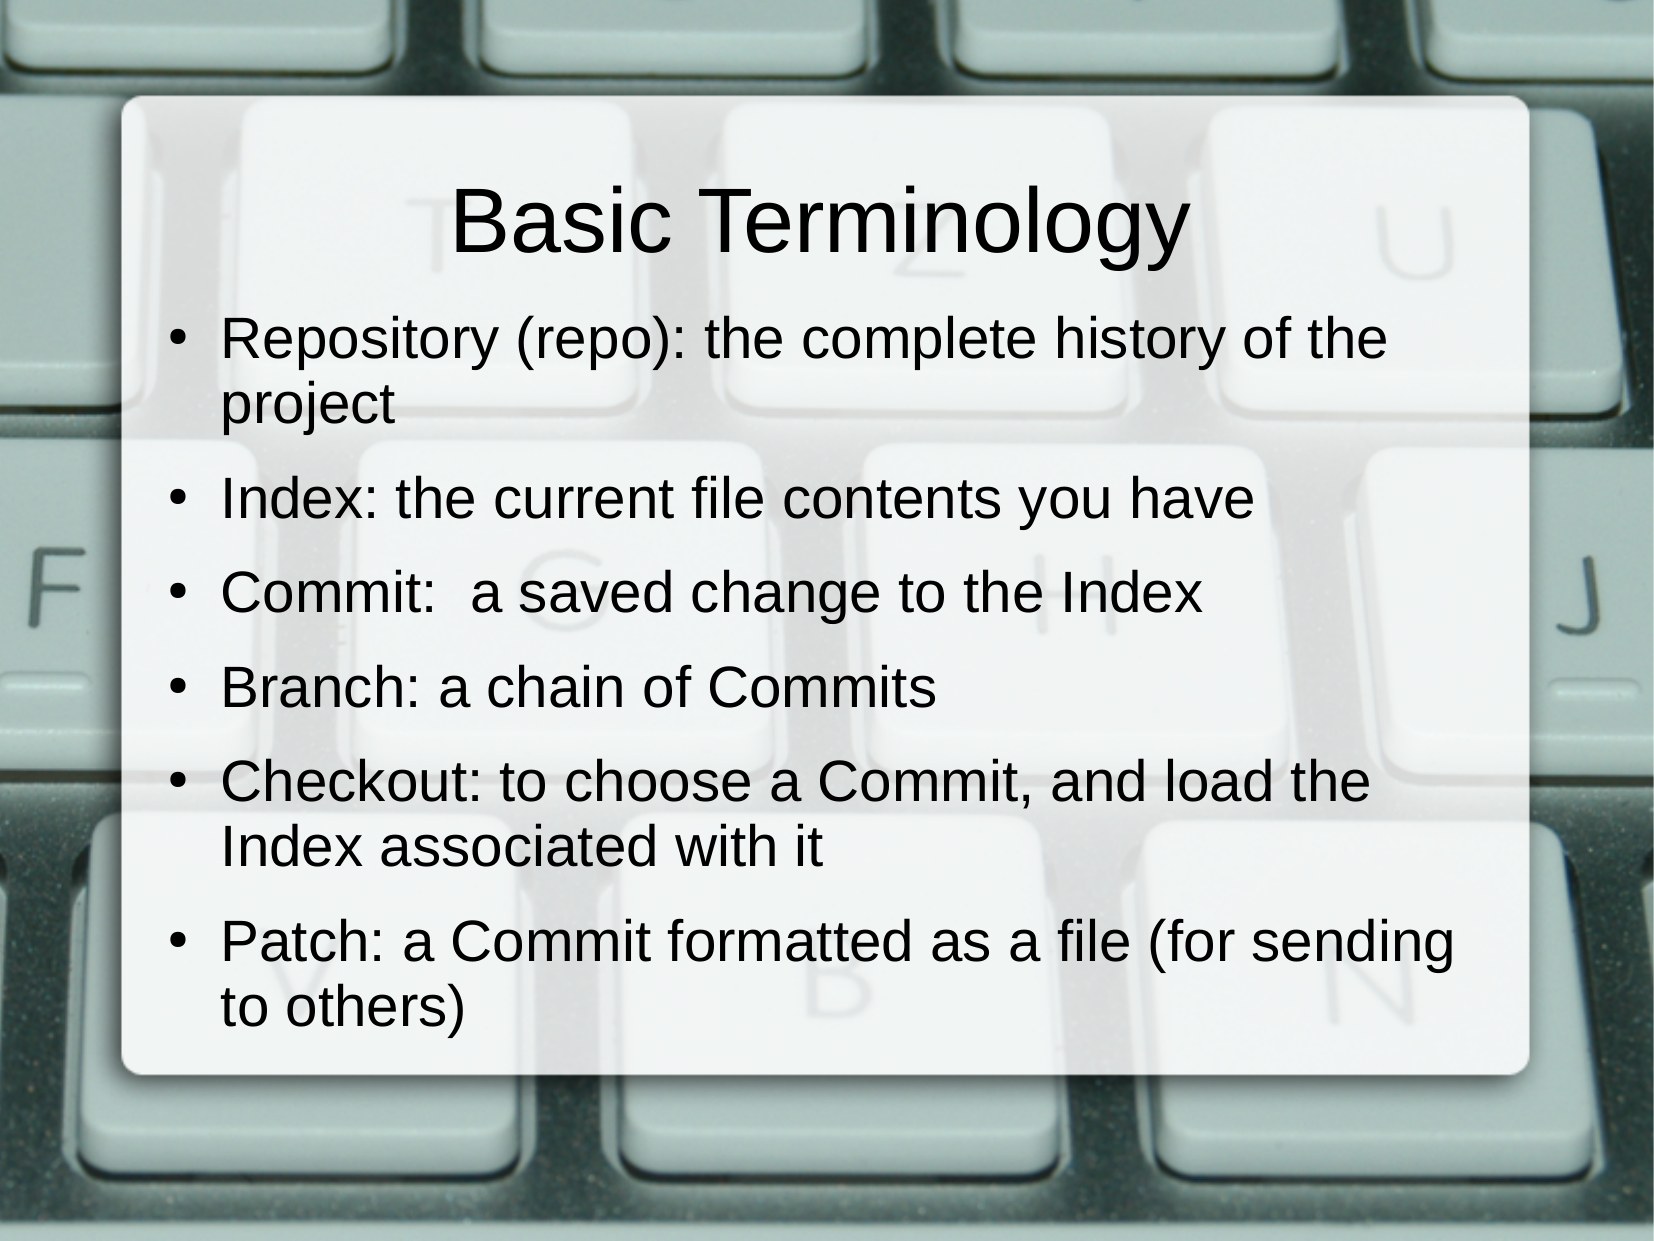

# Basic Terminology
Repository (repo): the complete history of the project
Index: the current file contents you have
Commit: a saved change to the Index
Branch: a chain of Commits
Checkout: to choose a Commit, and load the Index associated with it
Patch: a Commit formatted as a file (for sending to others)